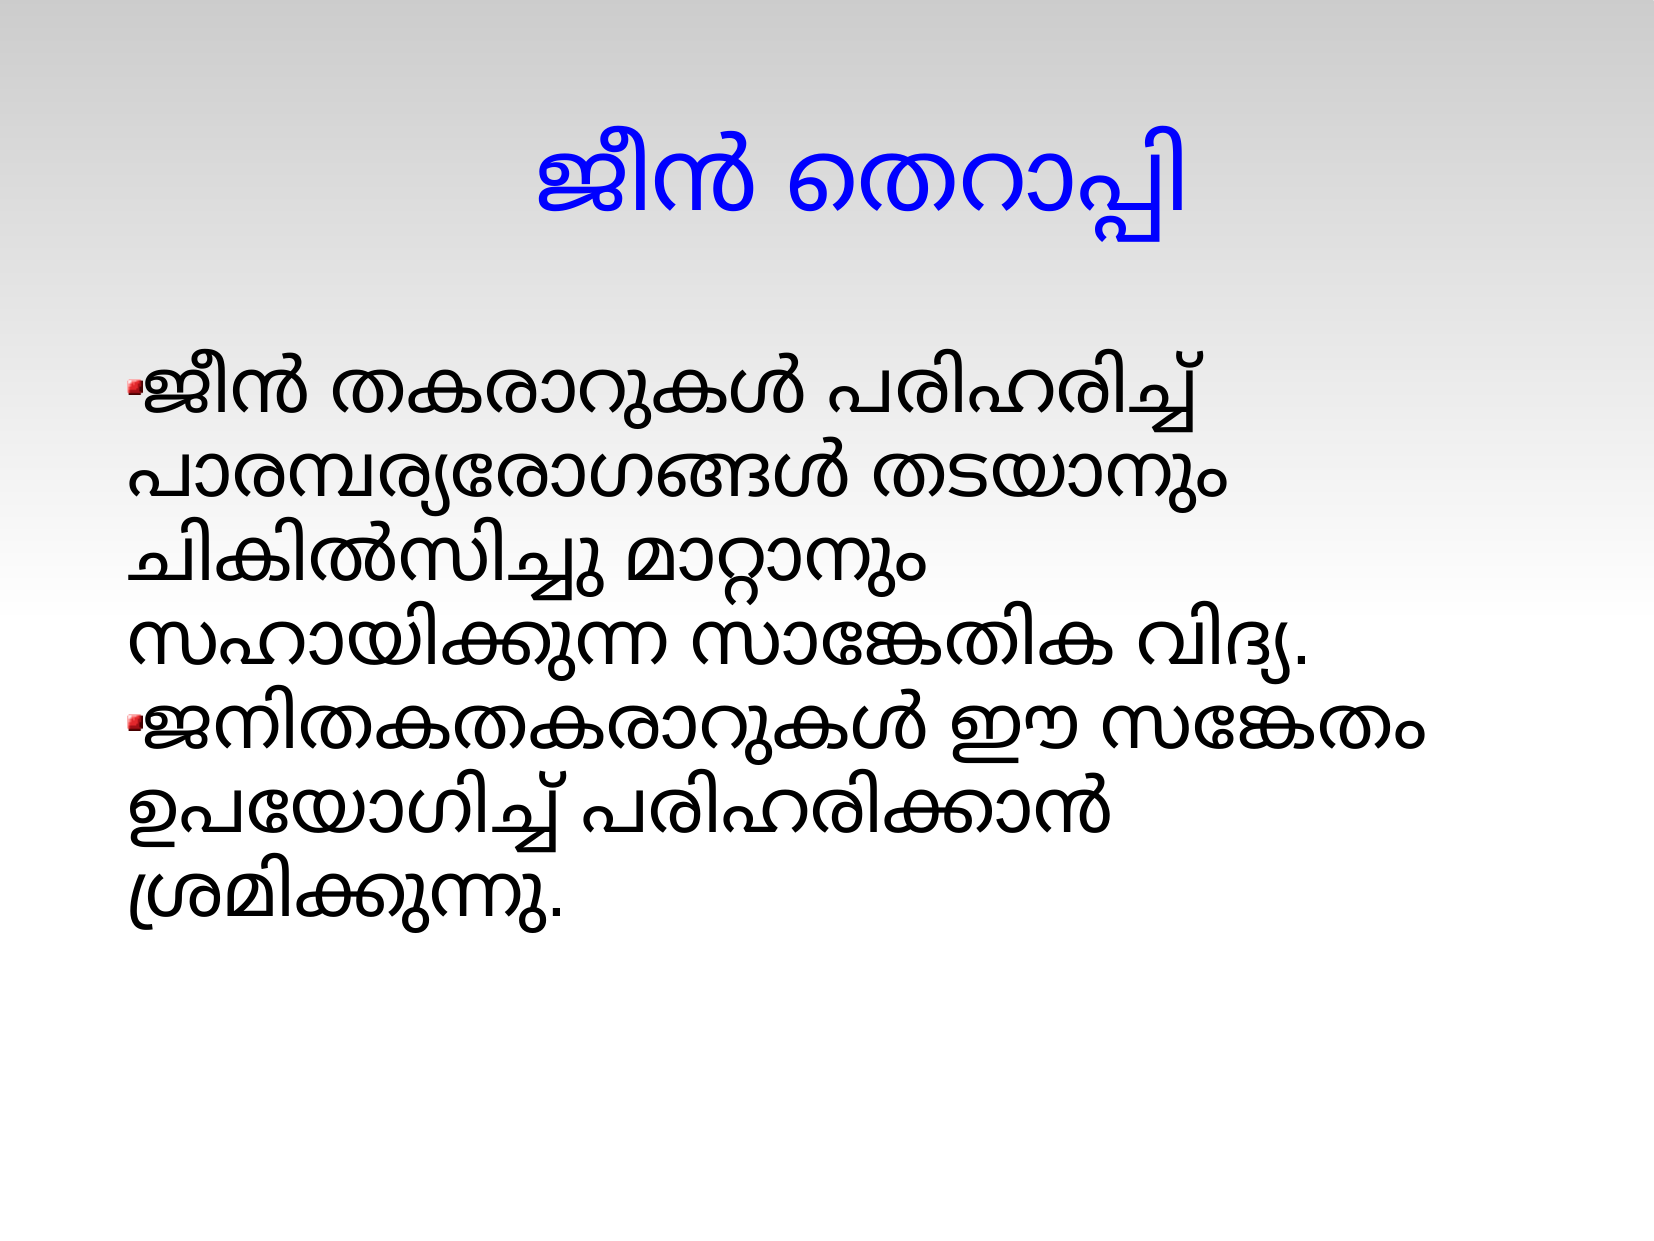

ജീന്‍ തെറാപ്പി
ജീന്‍ തകരാറുകള്‍ പരിഹരിച്ച് പാരമ്പര്യരോഗങ്ങള്‍ തടയാനും ചികില്‍സിച്ചു മാറ്റാനും സഹായിക്കുന്ന സാങ്കേതിക വിദ്യ.
ജനിതകതകരാറുകള്‍ ഈ സങ്കേതം ഉപയോഗിച്ച് പരിഹരിക്കാന്‍ ശ്രമിക്കുന്നു.